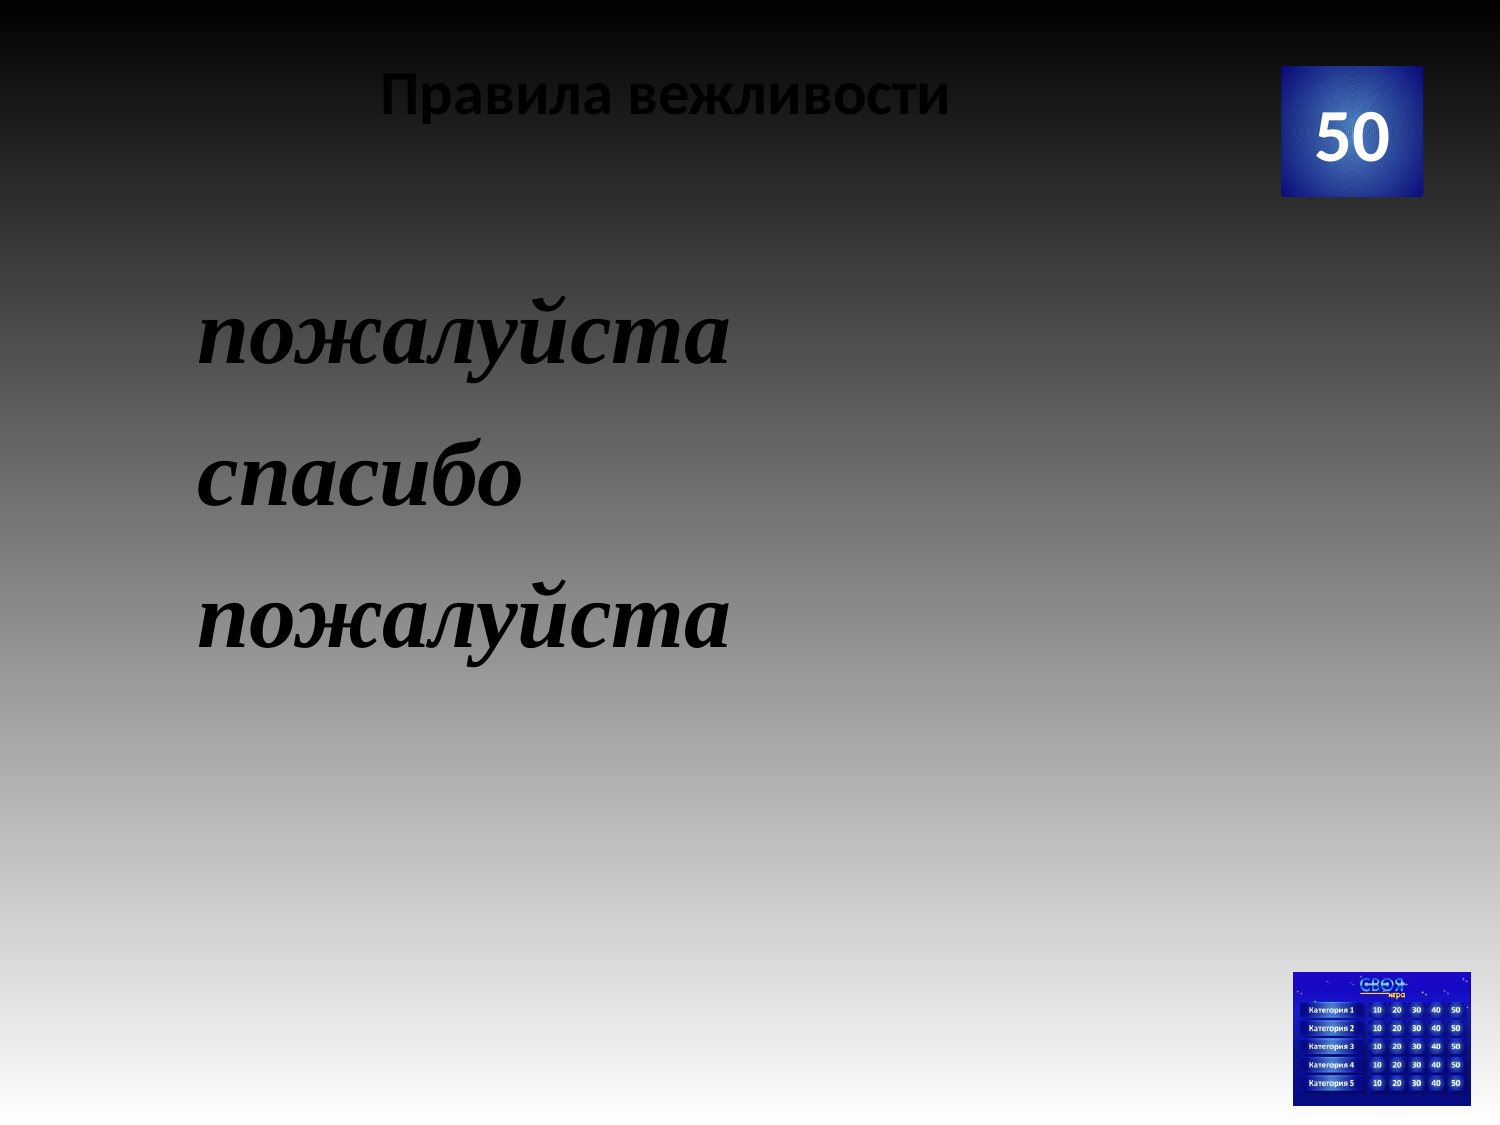

# Правила вежливости
50
пожалуйста
спасибо
пожалуйста